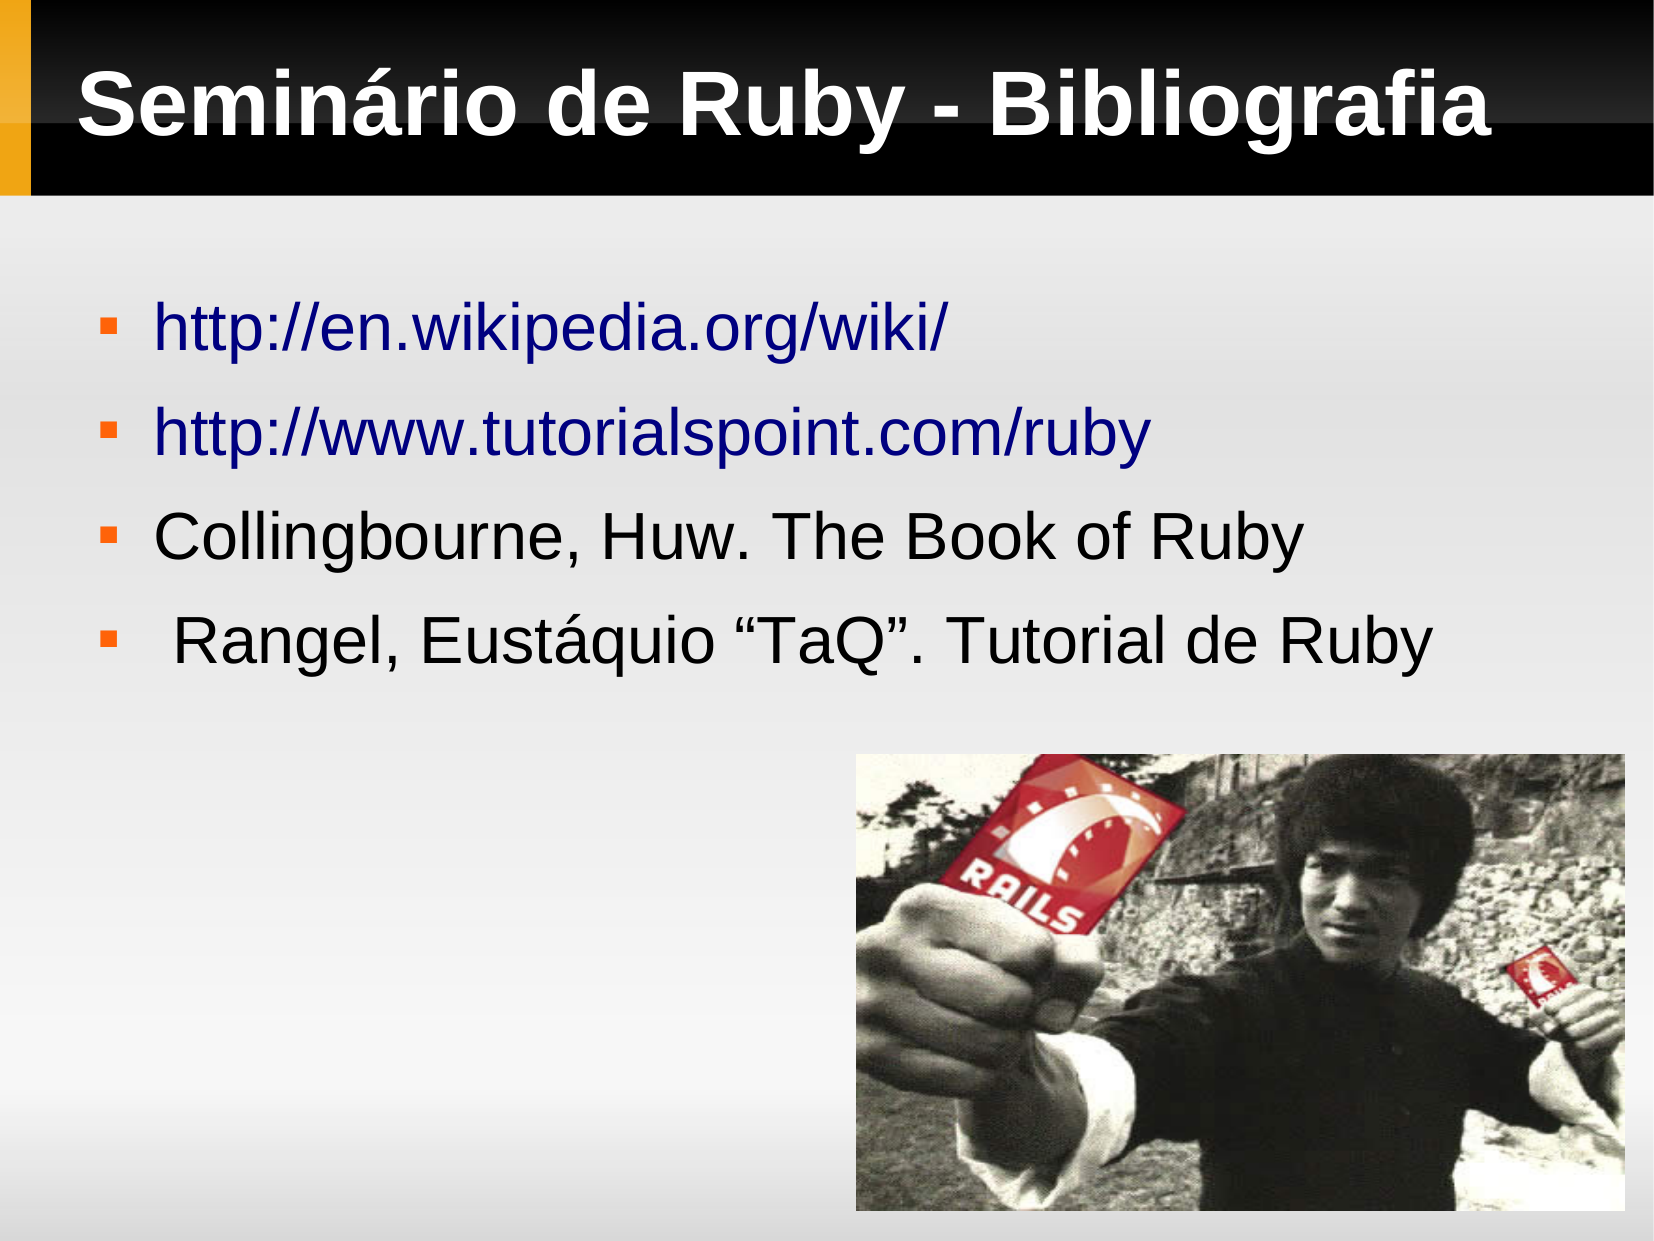

# Seminário de Ruby - Bibliografia
http://en.wikipedia.org/wiki/
http://www.tutorialspoint.com/ruby
Collingbourne, Huw. The Book of Ruby
 Rangel, Eustáquio “TaQ”. Tutorial de Ruby